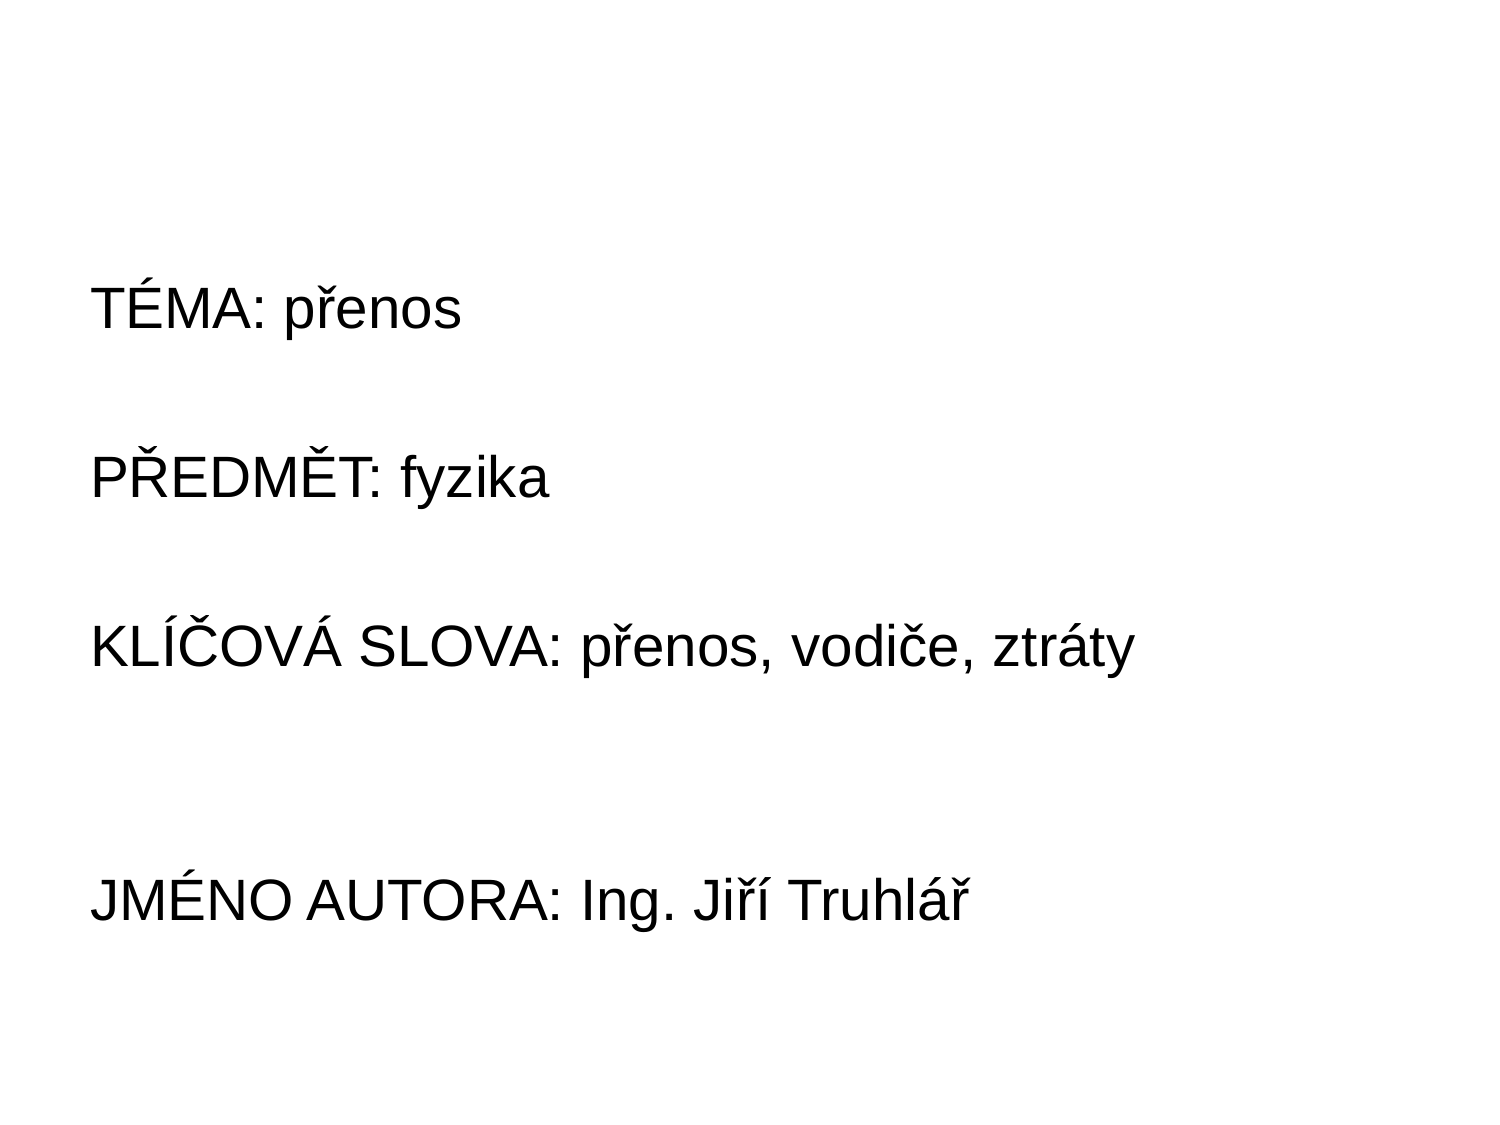

# TÉMA: přenos
PŘEDMĚT: fyzika
KLÍČOVÁ SLOVA: přenos, vodiče, ztráty
JMÉNO AUTORA: Ing. Jiří Truhlář